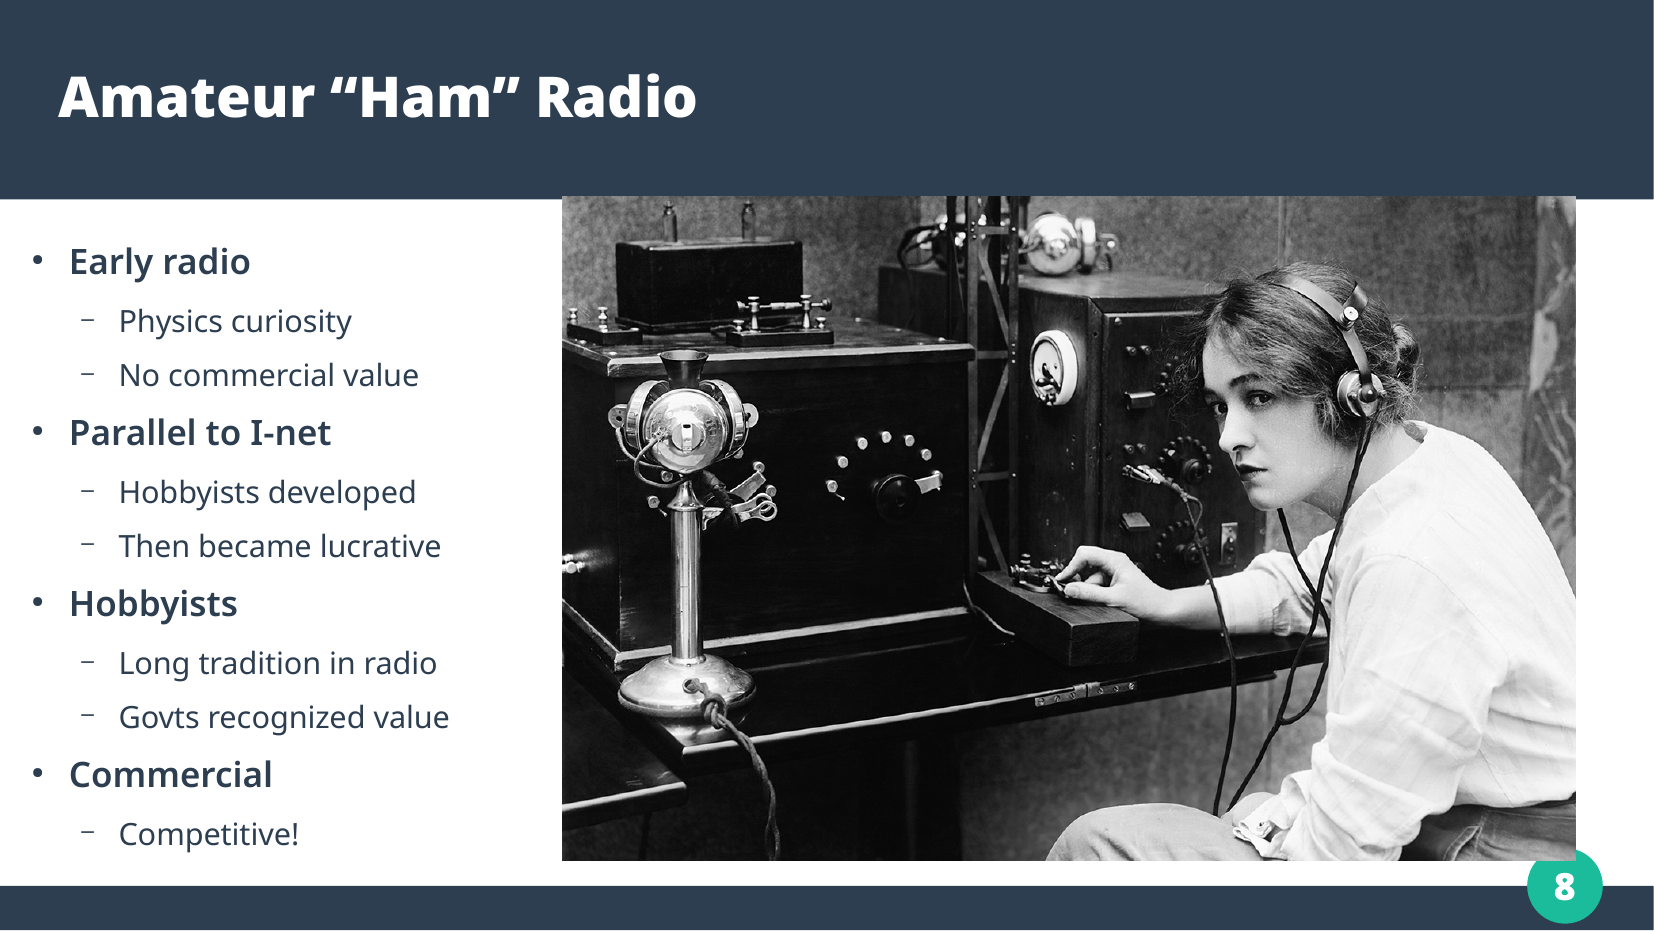

# Amateur “Ham” Radio
Early radio
Physics curiosity
No commercial value
Parallel to I-net
Hobbyists developed
Then became lucrative
Hobbyists
Long tradition in radio
Govts recognized value
Commercial
Competitive!